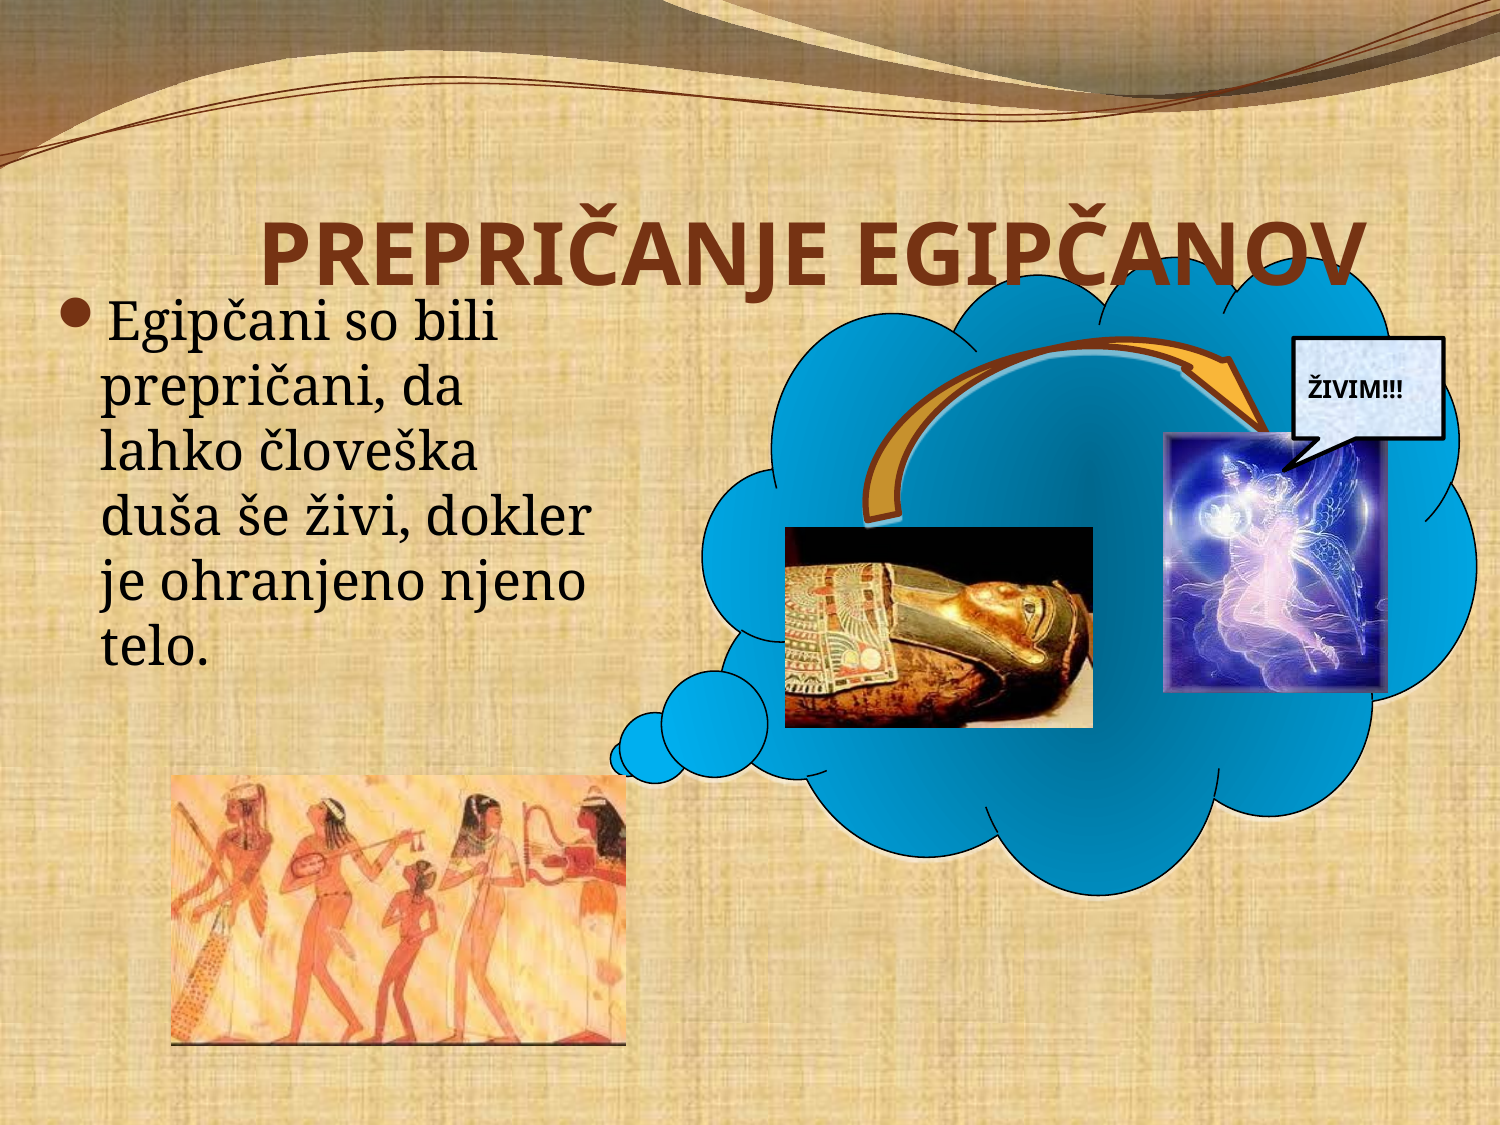

# PREPRIčANJE EGIPčANOV
Egipčani so bili prepričani, da lahko človeška duša še živi, dokler je ohranjeno njeno telo.
ŽIVIM!!!